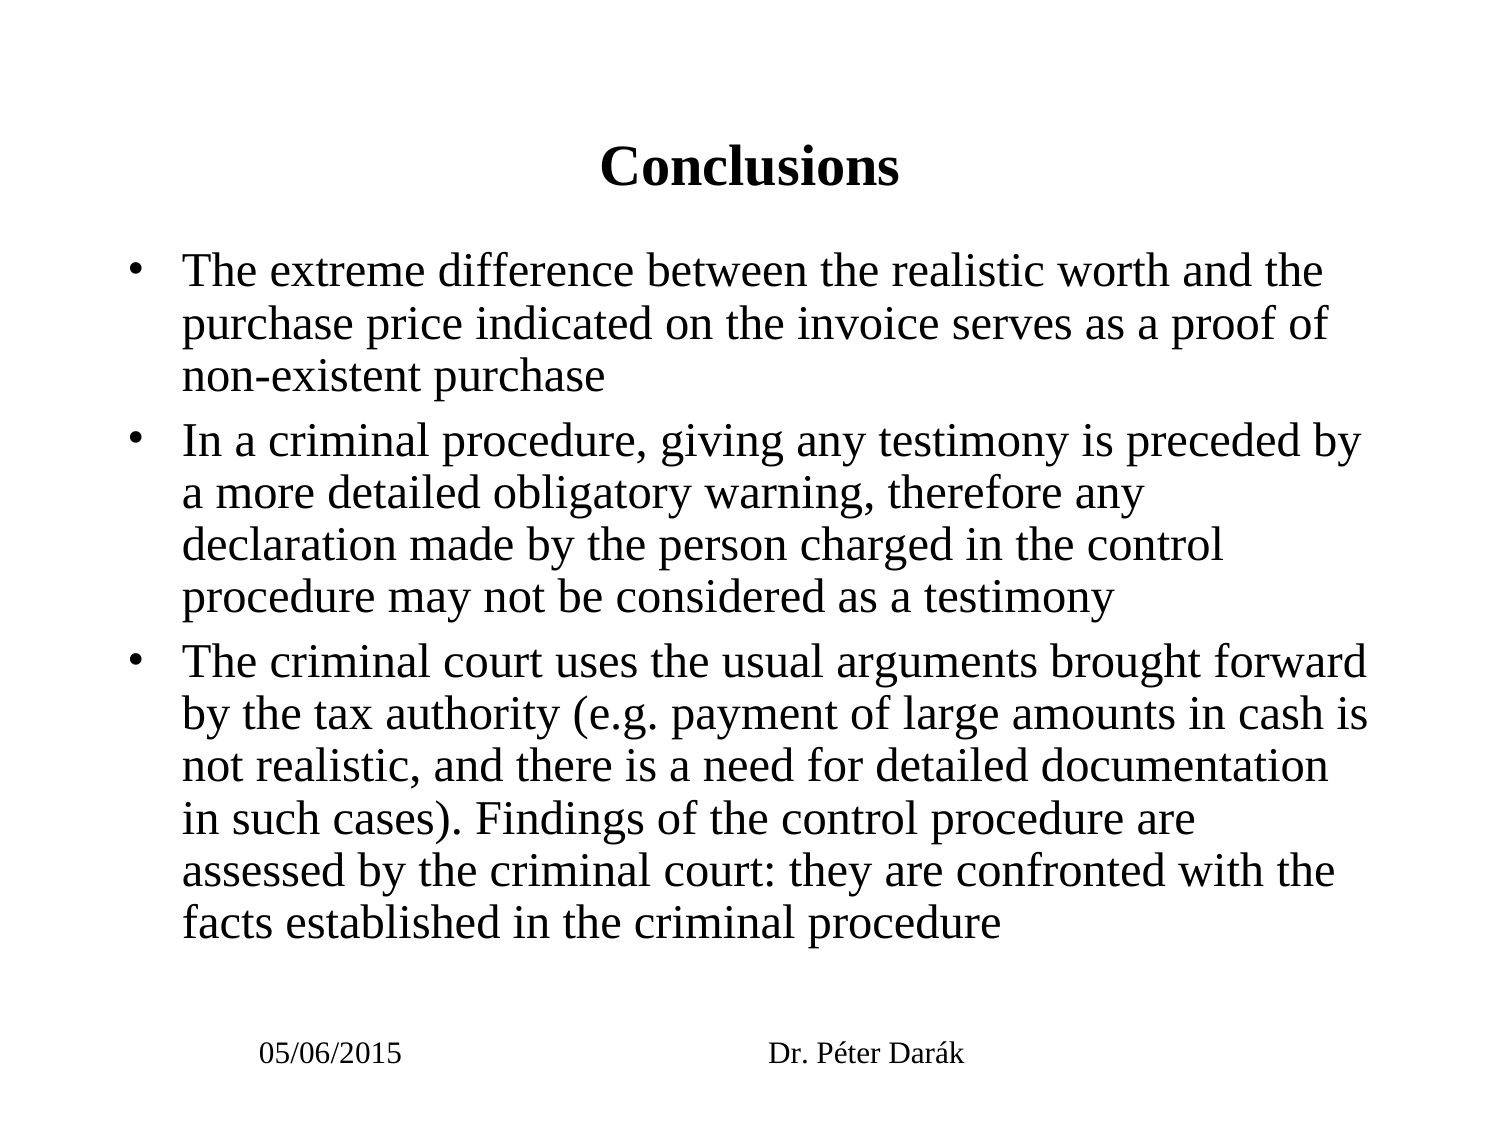

# Conclusions
The extreme difference between the realistic worth and the purchase price indicated on the invoice serves as a proof of non-existent purchase
In a criminal procedure, giving any testimony is preceded by a more detailed obligatory warning, therefore any declaration made by the person charged in the control procedure may not be considered as a testimony
The criminal court uses the usual arguments brought forward by the tax authority (e.g. payment of large amounts in cash is not realistic, and there is a need for detailed documentation in such cases). Findings of the control procedure are assessed by the criminal court: they are confronted with the facts established in the criminal procedure
05/06/2015
Dr. Péter Darák